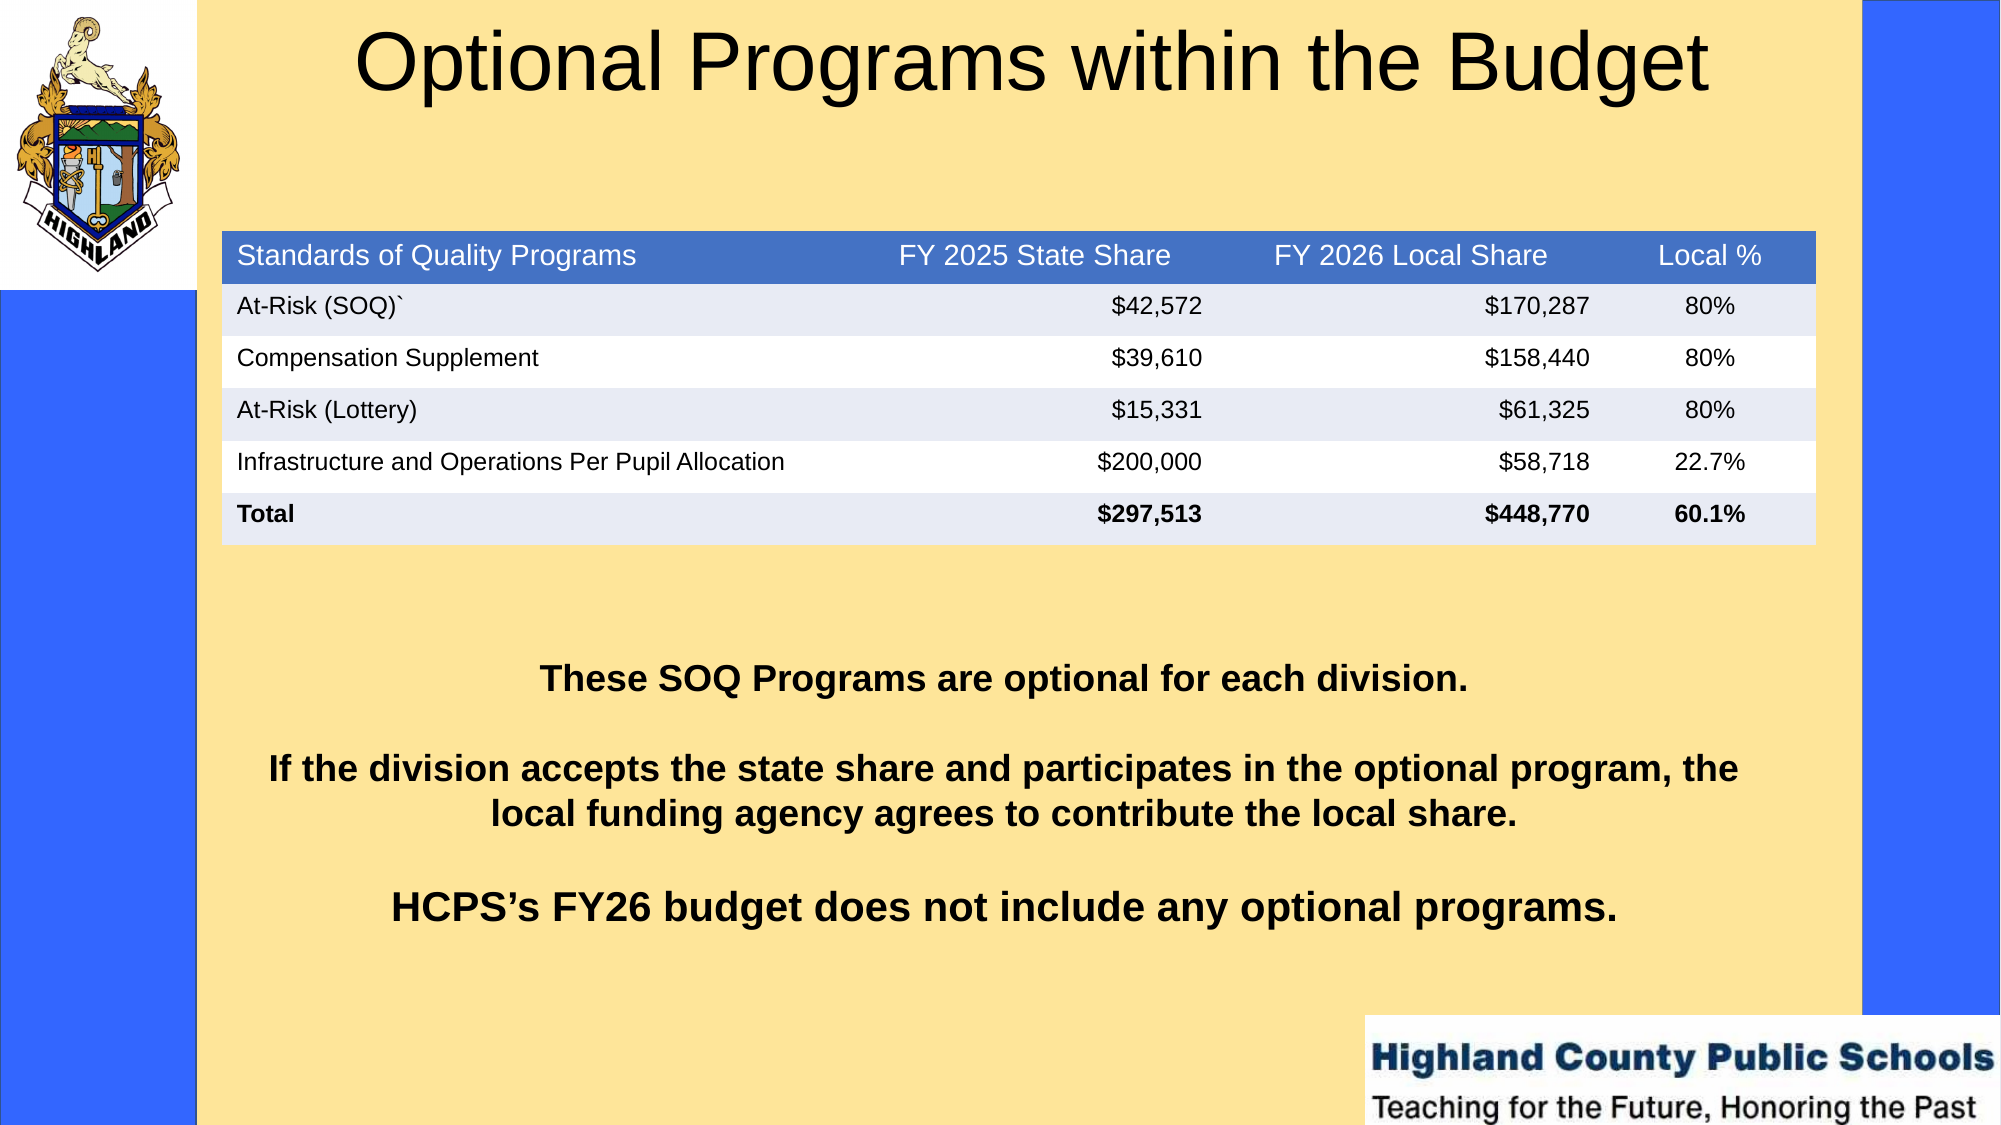

# Optional Programs within the Budget
| Standards of Quality Programs | FY 2025 State Share | FY 2026 Local Share | Local % |
| --- | --- | --- | --- |
| At-Risk (SOQ)` | $42,572 | $170,287 | 80% |
| Compensation Supplement | $39,610 | $158,440 | 80% |
| At-Risk (Lottery) | $15,331 | $61,325 | 80% |
| Infrastructure and Operations Per Pupil Allocation | $200,000 | $58,718 | 22.7% |
| Total | $297,513 | $448,770 | 60.1% |
These SOQ Programs are optional for each division.
If the division accepts the state share and participates in the optional program, the local funding agency agrees to contribute the local share.
HCPS’s FY26 budget does not include any optional programs.